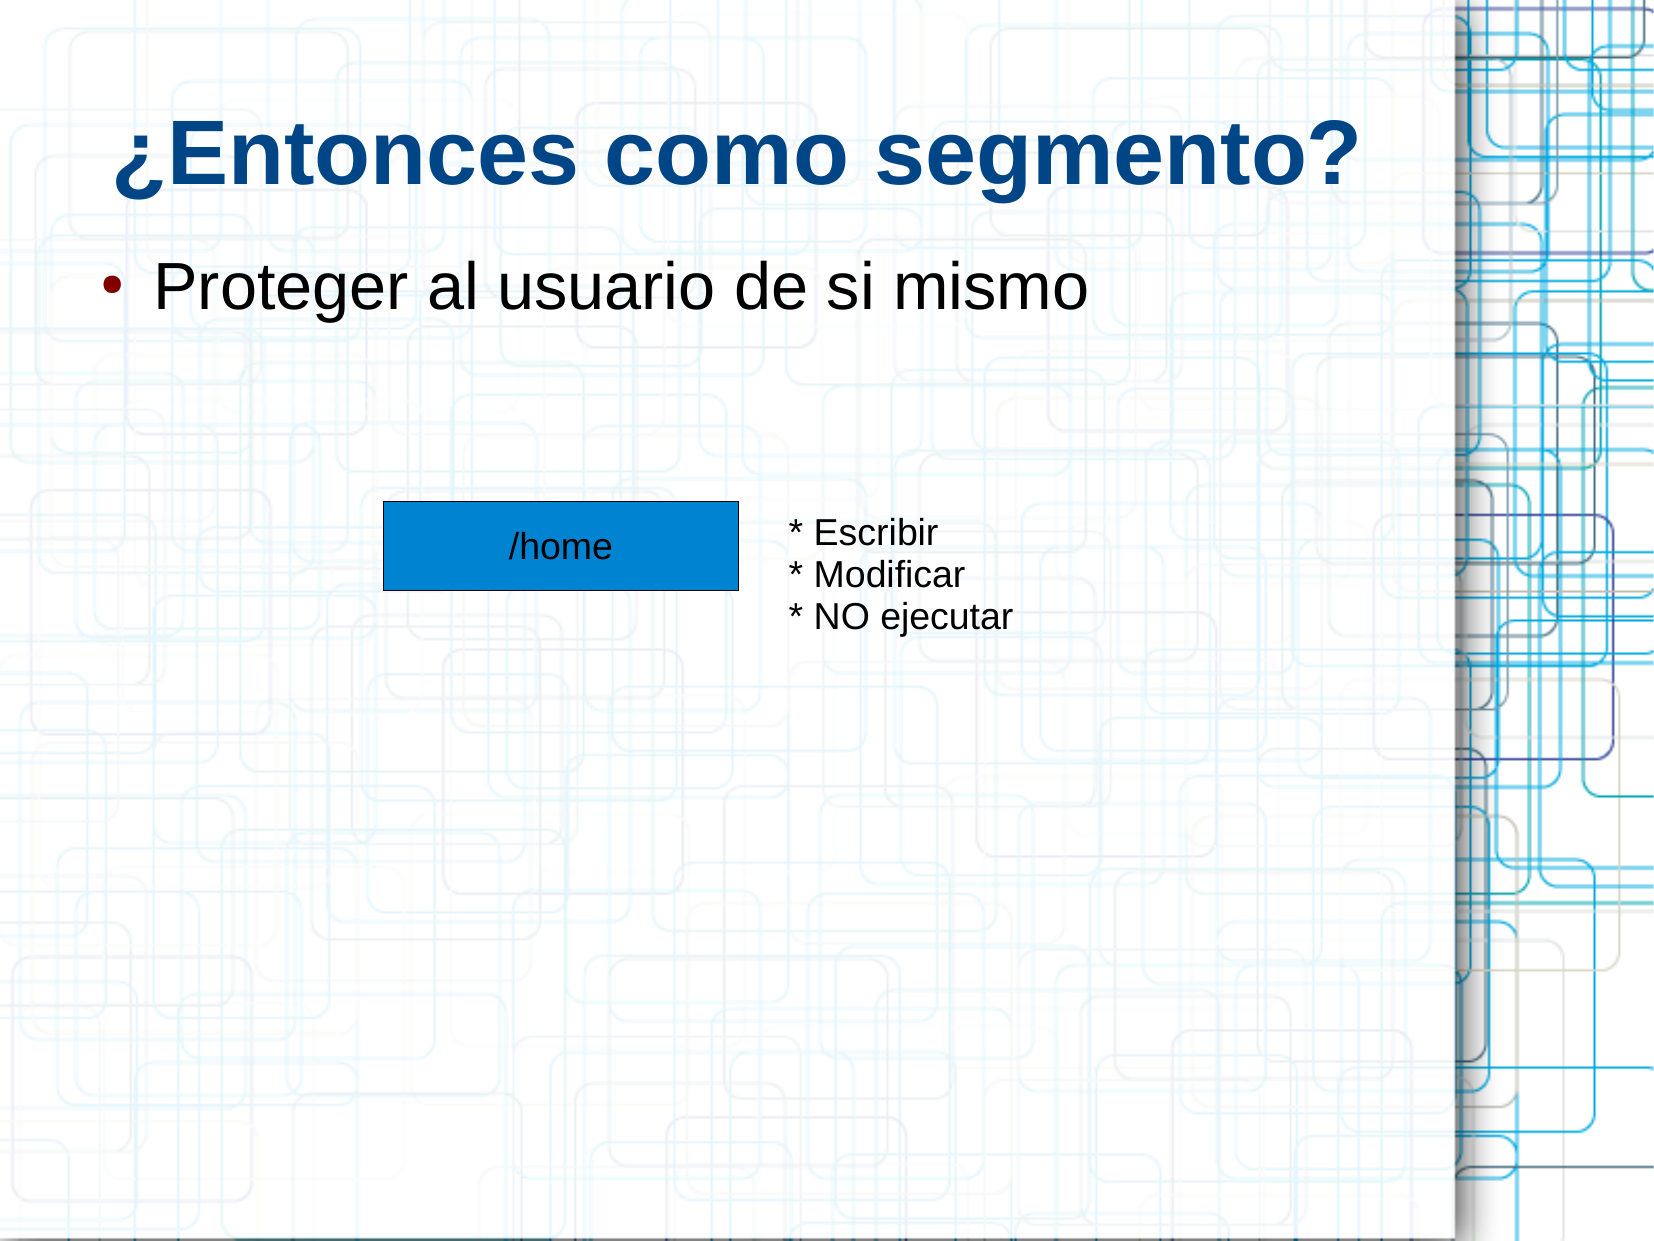

# ¿Entonces como segmento?
Proteger al usuario de si mismo
/home
* Escribir
* Modificar
* NO ejecutar